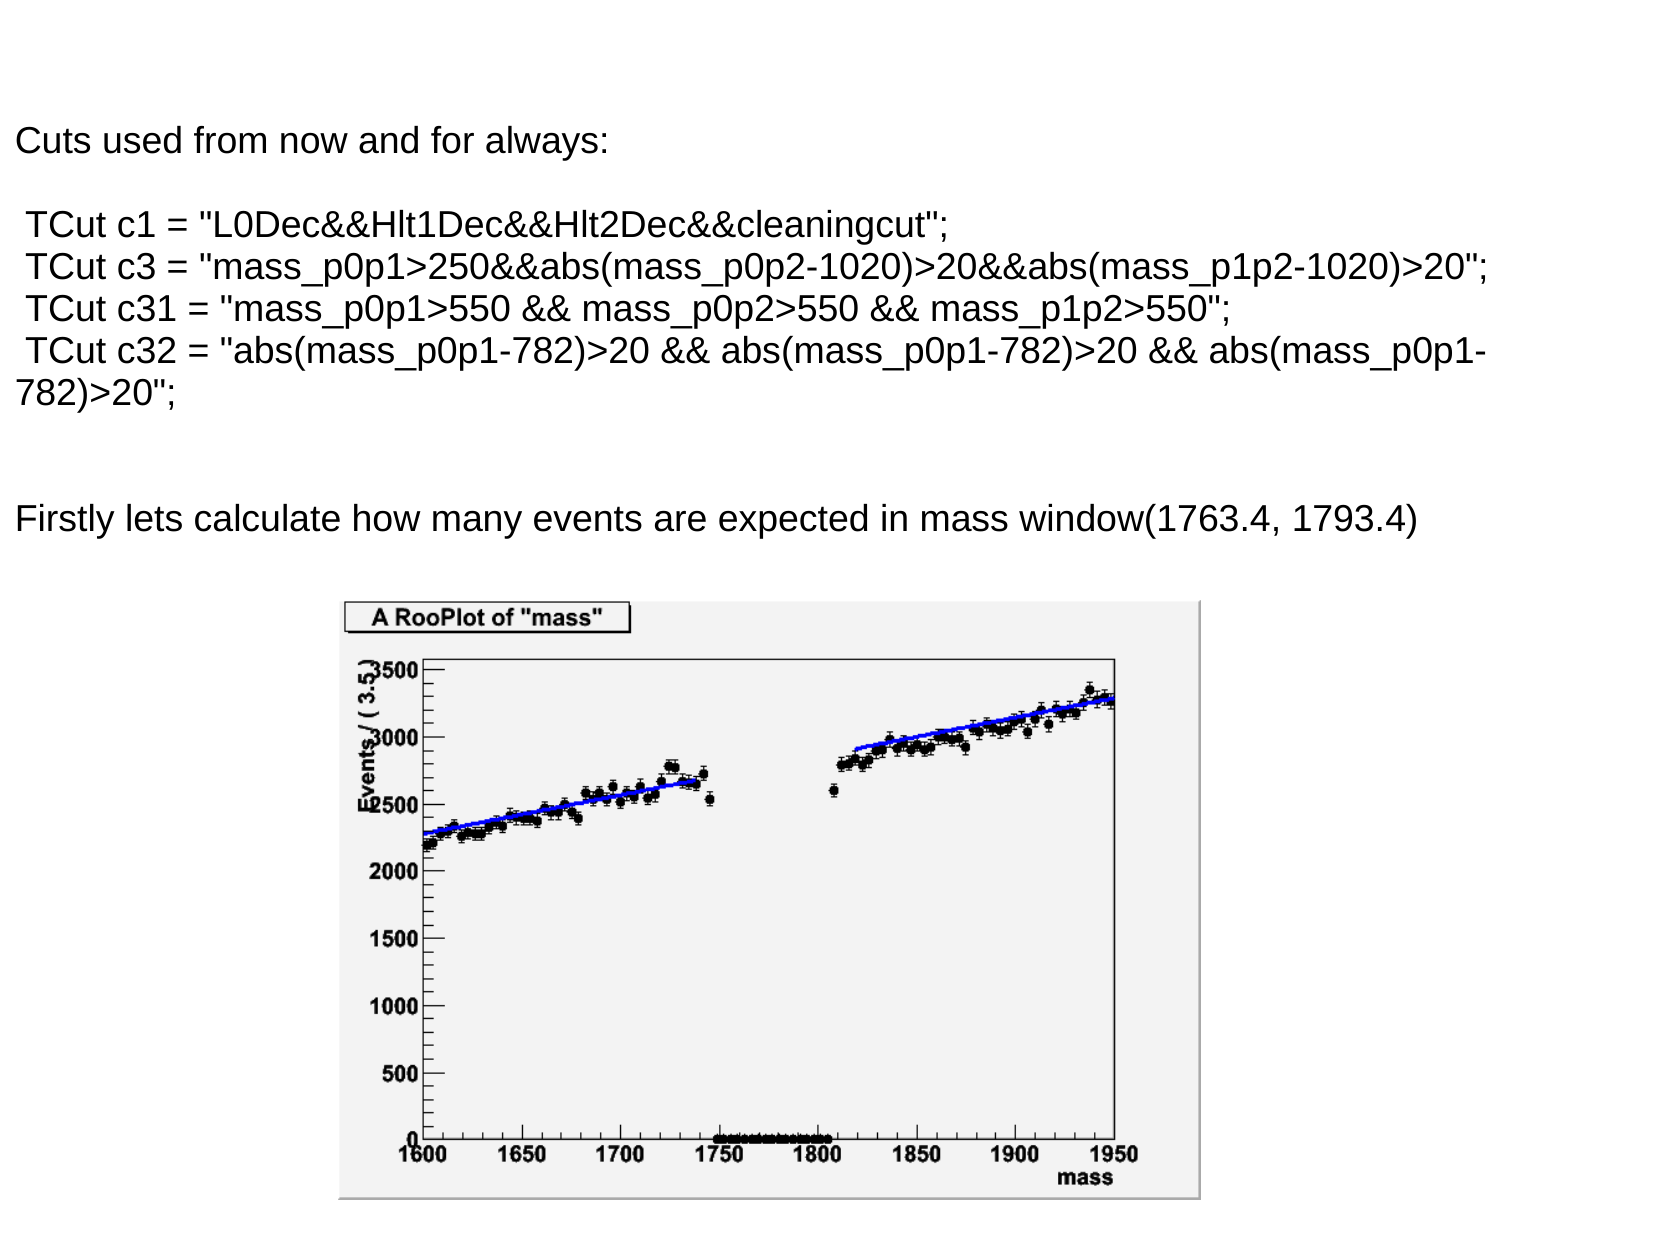

Cuts used from now and for always:
 TCut c1 = "L0Dec&&Hlt1Dec&&Hlt2Dec&&cleaningcut";
 TCut c3 = "mass_p0p1>250&&abs(mass_p0p2-1020)>20&&abs(mass_p1p2-1020)>20";
 TCut c31 = "mass_p0p1>550 && mass_p0p2>550 && mass_p1p2>550";
 TCut c32 = "abs(mass_p0p1-782)>20 && abs(mass_p0p1-782)>20 && abs(mass_p0p1-782)>20";
Firstly lets calculate how many events are expected in mass window(1763.4, 1793.4)